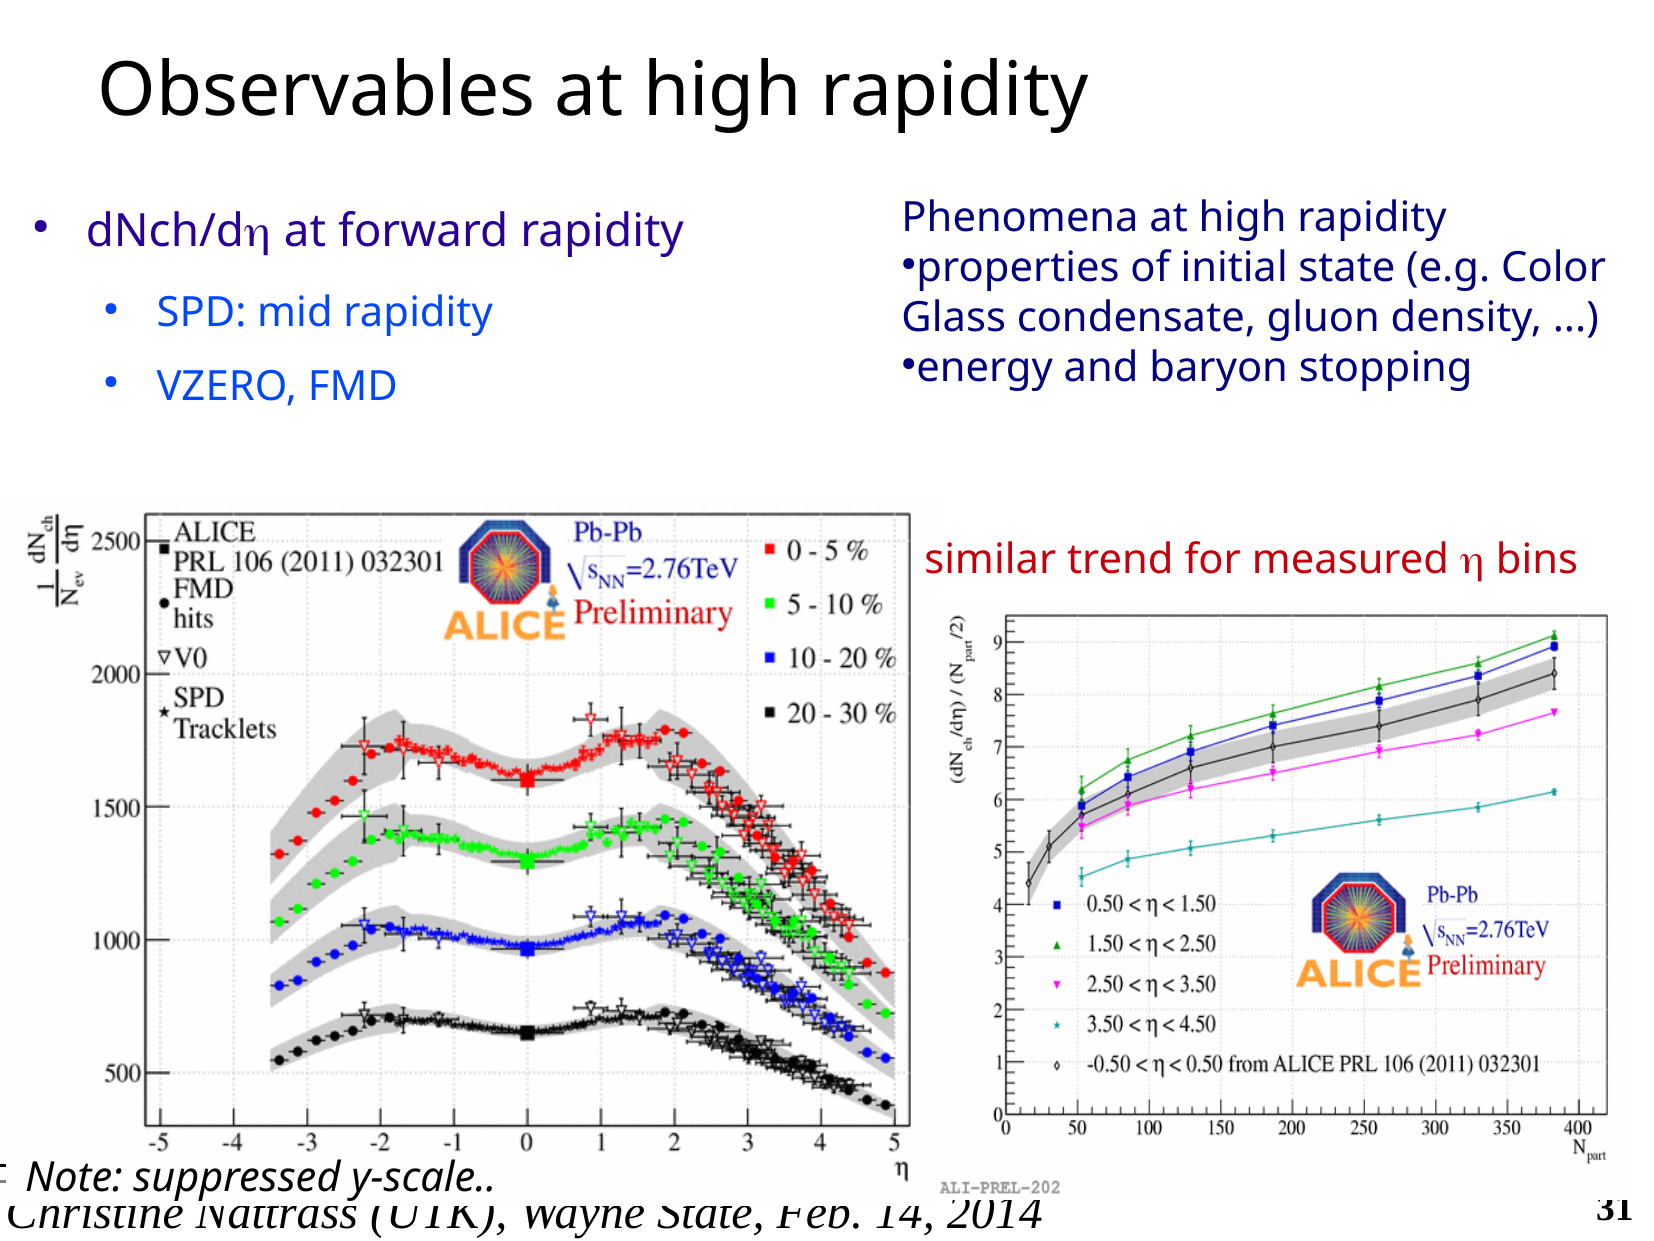

# Observables at high rapidity
Phenomena at high rapidity
properties of initial state (e.g. Color Glass condensate, gluon density, ...)
energy and baryon stopping
dNch/dh at forward rapidity
SPD: mid rapidity
VZERO, FMD
 similar trend for measured h bins
Note: suppressed y-scale..